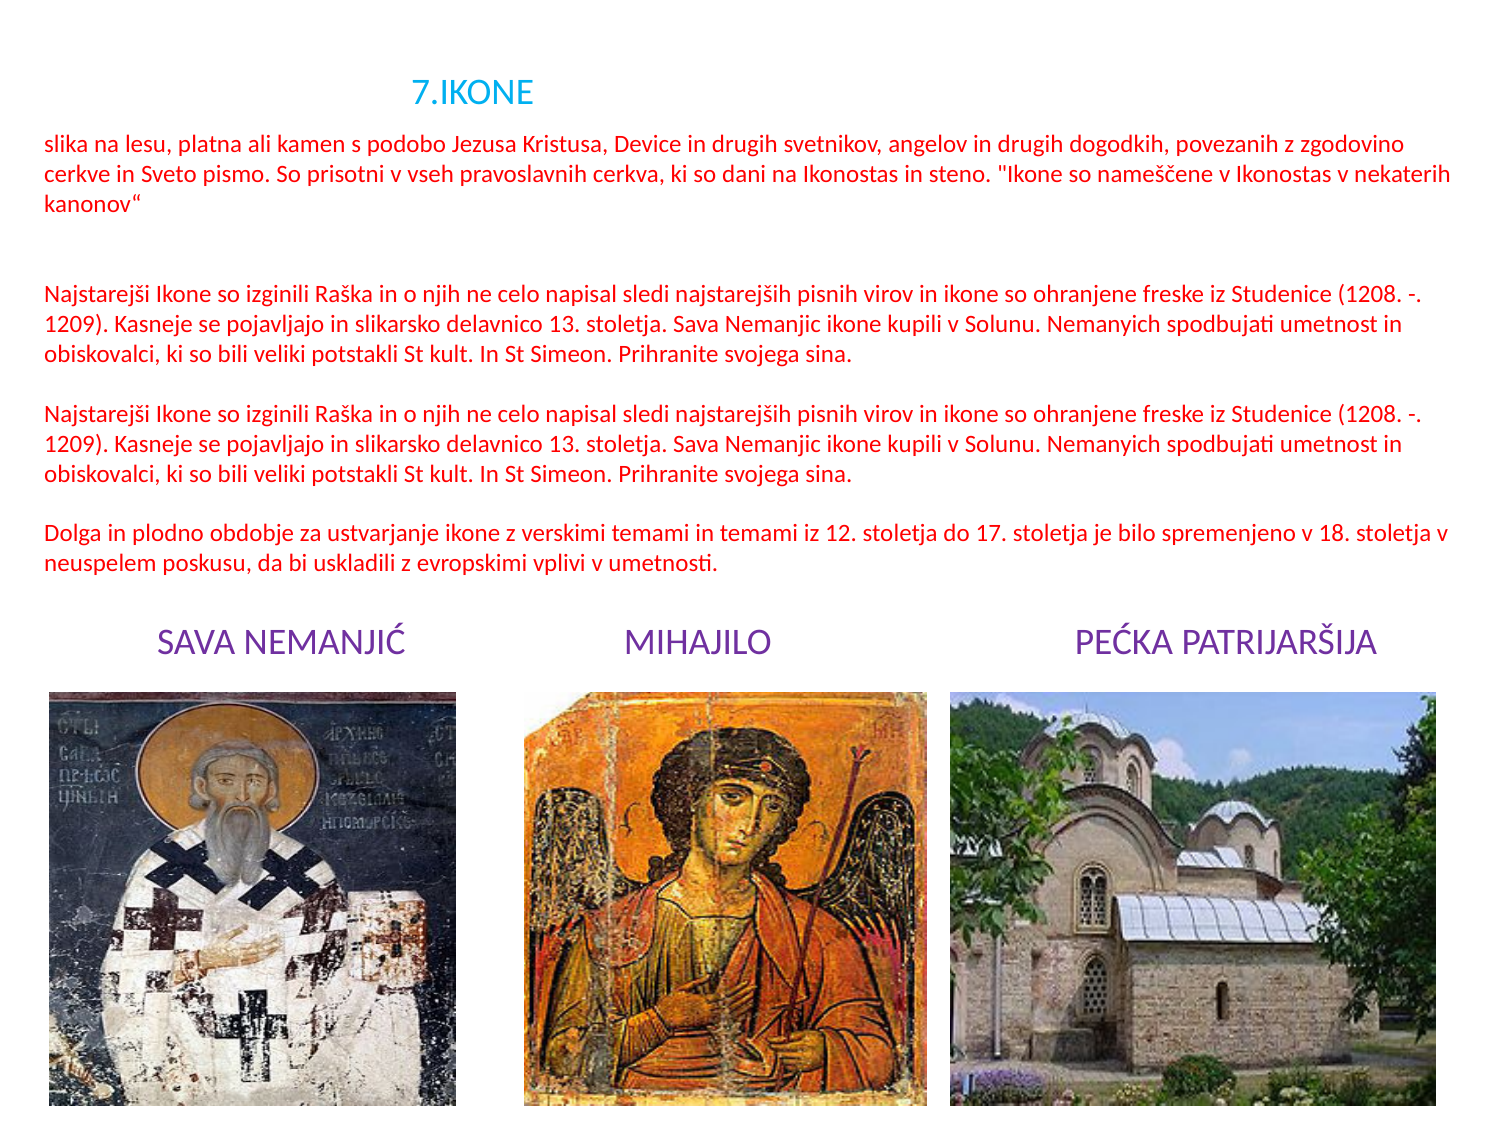

7.IKONE
slika na lesu, platna ali kamen s podobo Jezusa Kristusa, Device in drugih svetnikov, angelov in drugih dogodkih, povezanih z zgodovino cerkve in Sveto pismo. So prisotni v vseh pravoslavnih cerkva, ki so dani na Ikonostas in steno. "Ikone so nameščene v Ikonostas v nekaterih kanonov“
Najstarejši Ikone so izginili Raška in o njih ne celo napisal sledi najstarejših pisnih virov in ikone so ohranjene freske iz Studenice (1208. -. 1209). Kasneje se pojavljajo in slikarsko delavnico 13. stoletja. Sava Nemanjic ikone kupili v Solunu. Nemanyich spodbujati umetnost in obiskovalci, ki so bili veliki potstakli St kult. In St Simeon. Prihranite svojega sina.
Najstarejši Ikone so izginili Raška in o njih ne celo napisal sledi najstarejših pisnih virov in ikone so ohranjene freske iz Studenice (1208. -. 1209). Kasneje se pojavljajo in slikarsko delavnico 13. stoletja. Sava Nemanjic ikone kupili v Solunu. Nemanyich spodbujati umetnost in obiskovalci, ki so bili veliki potstakli St kult. In St Simeon. Prihranite svojega sina.
Dolga in plodno obdobje za ustvarjanje ikone z verskimi temami in temami iz 12. stoletja do 17. stoletja je bilo spremenjeno v 18. stoletja v neuspelem poskusu, da bi uskladili z evropskimi vplivi v umetnosti.
SAVA NEMANJIĆ
MIHAJILO
PEĆKA PATRIJARŠIJA